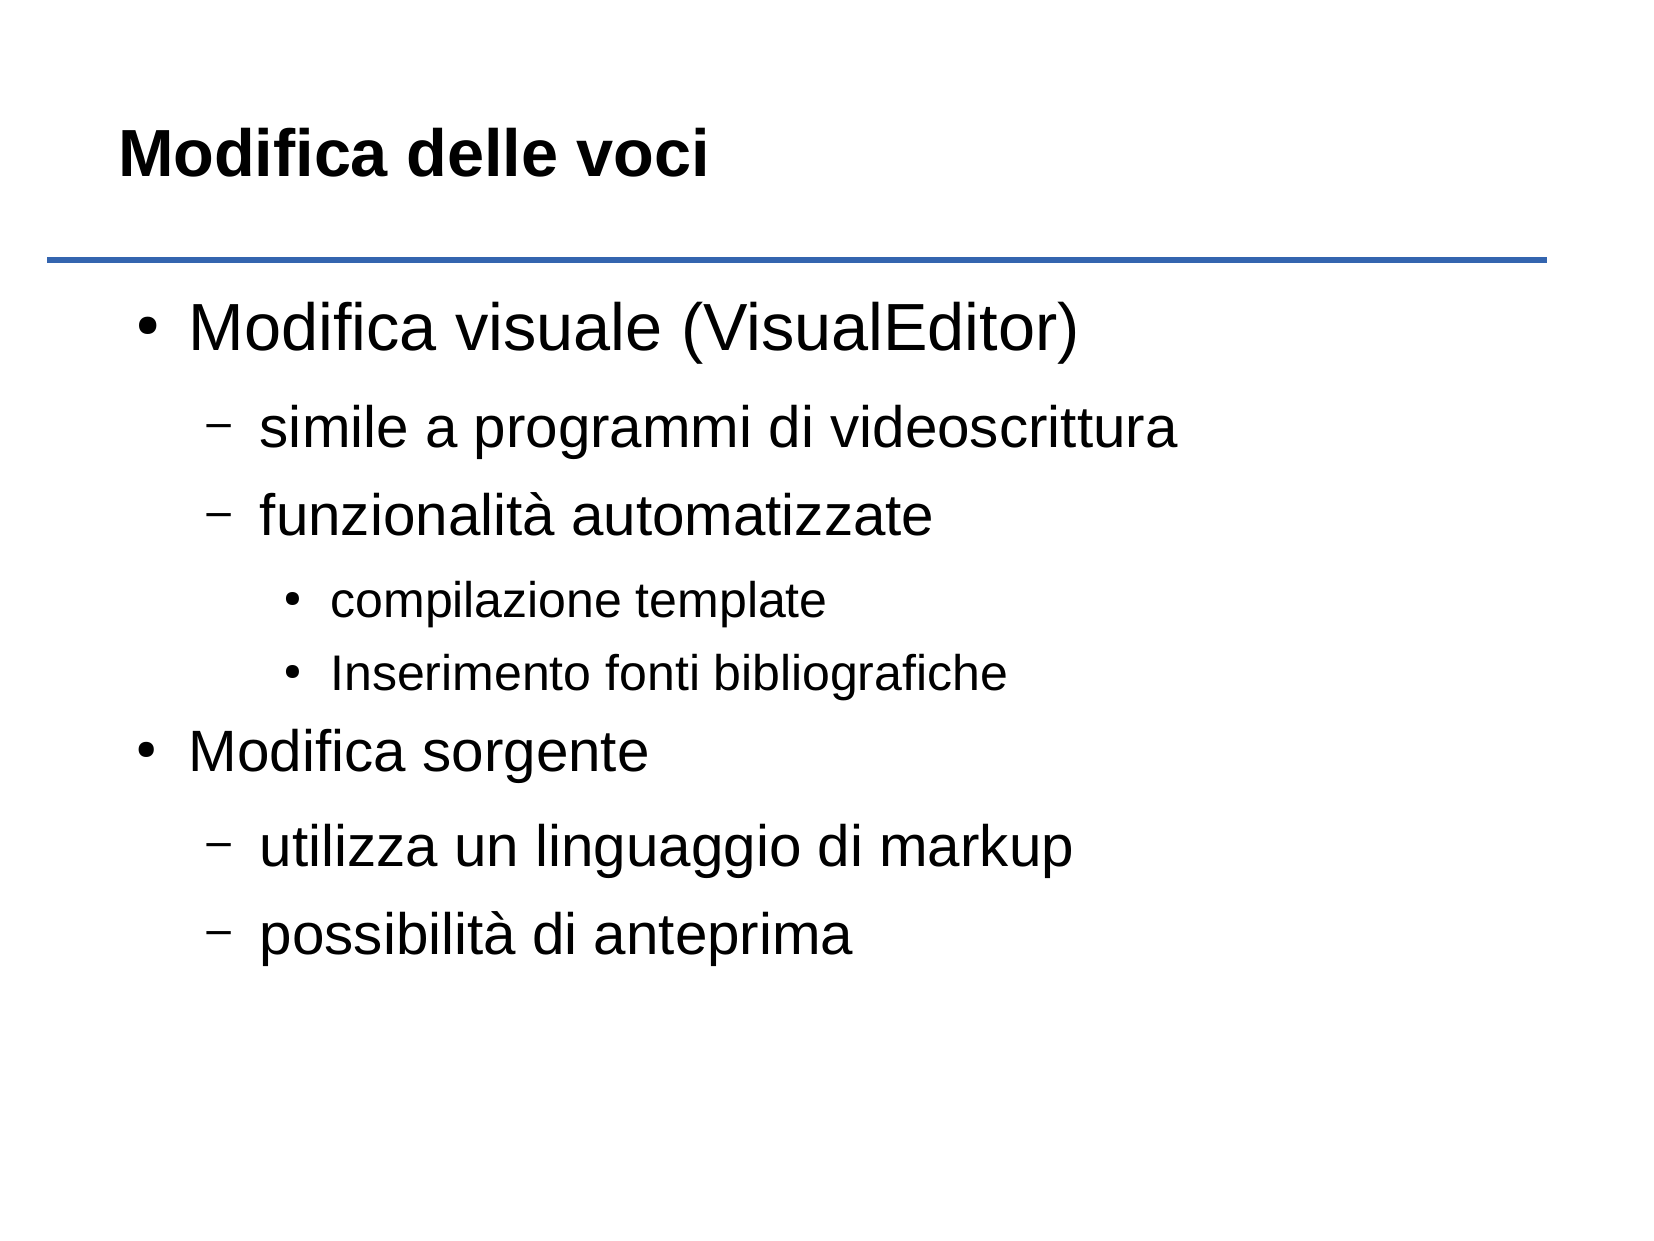

# Modifica delle voci
Modifica visuale (VisualEditor)
simile a programmi di videoscrittura
funzionalità automatizzate
compilazione template
Inserimento fonti bibliografiche
Modifica sorgente
utilizza un linguaggio di markup
possibilità di anteprima